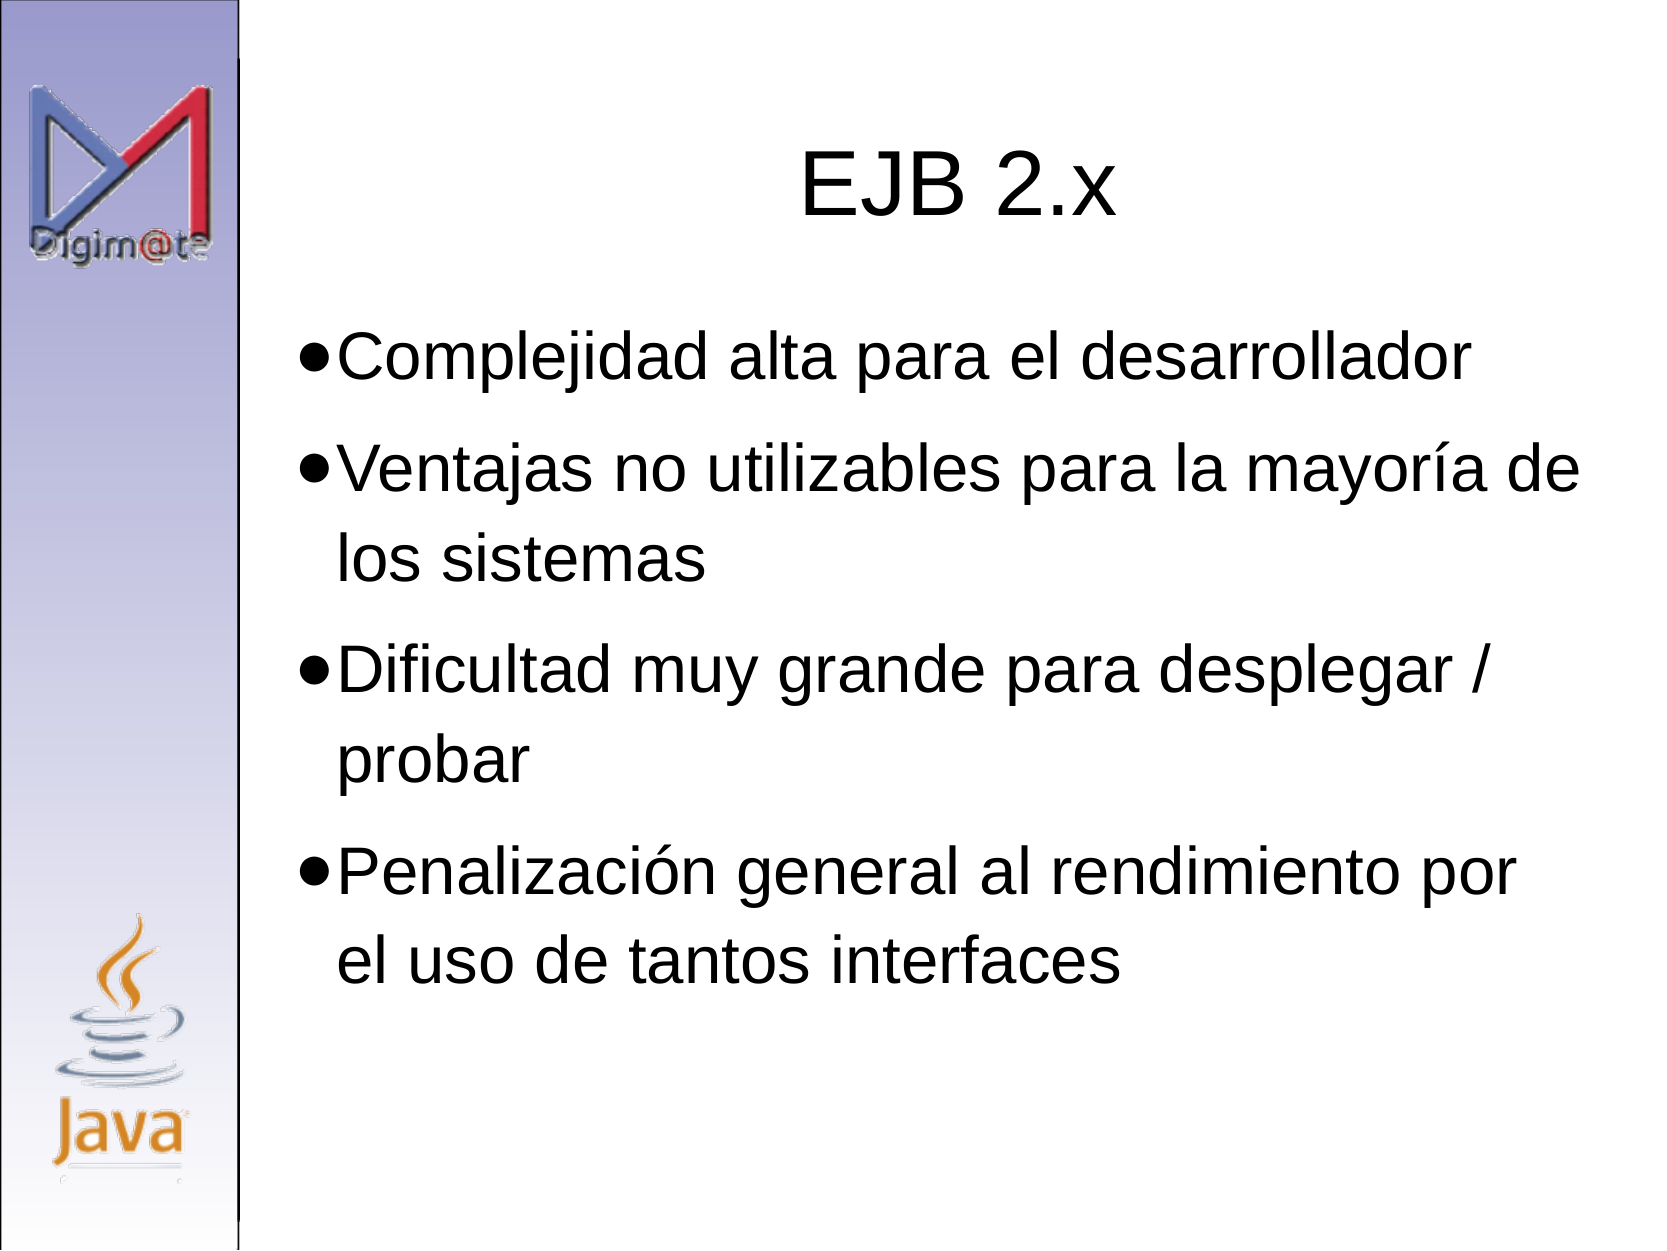

# EJB 2.x
Complejidad alta para el desarrollador
Ventajas no utilizables para la mayoría de los sistemas
Dificultad muy grande para desplegar / probar
Penalización general al rendimiento por el uso de tantos interfaces